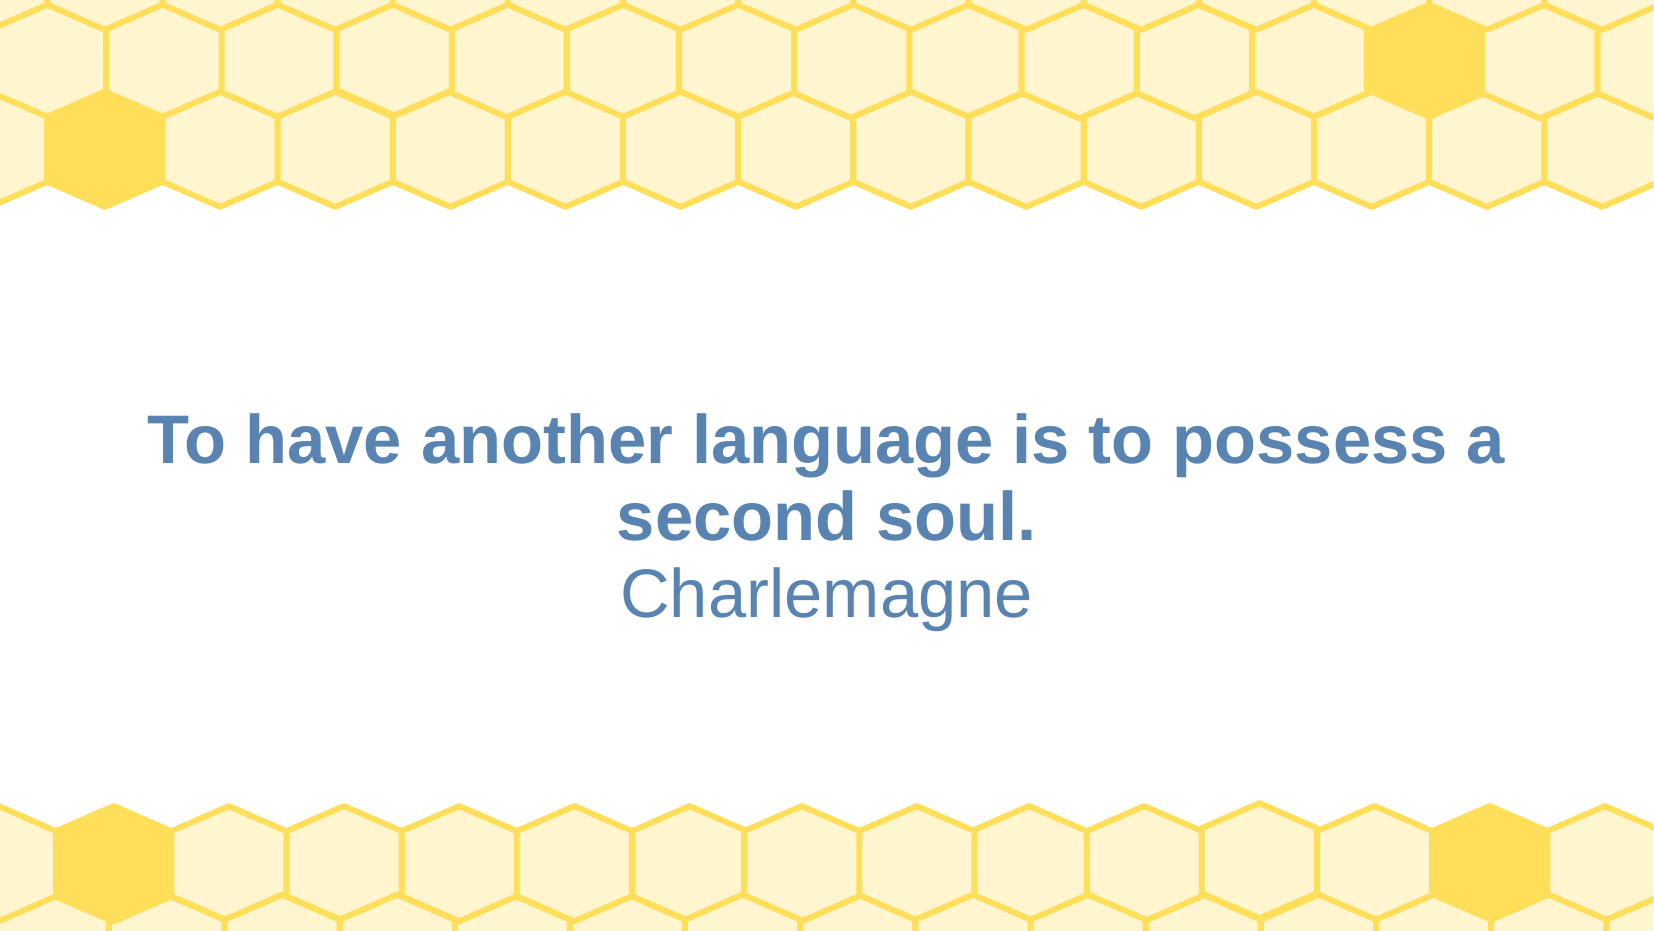

# To have another language is to possess a second soul. Charlemagne